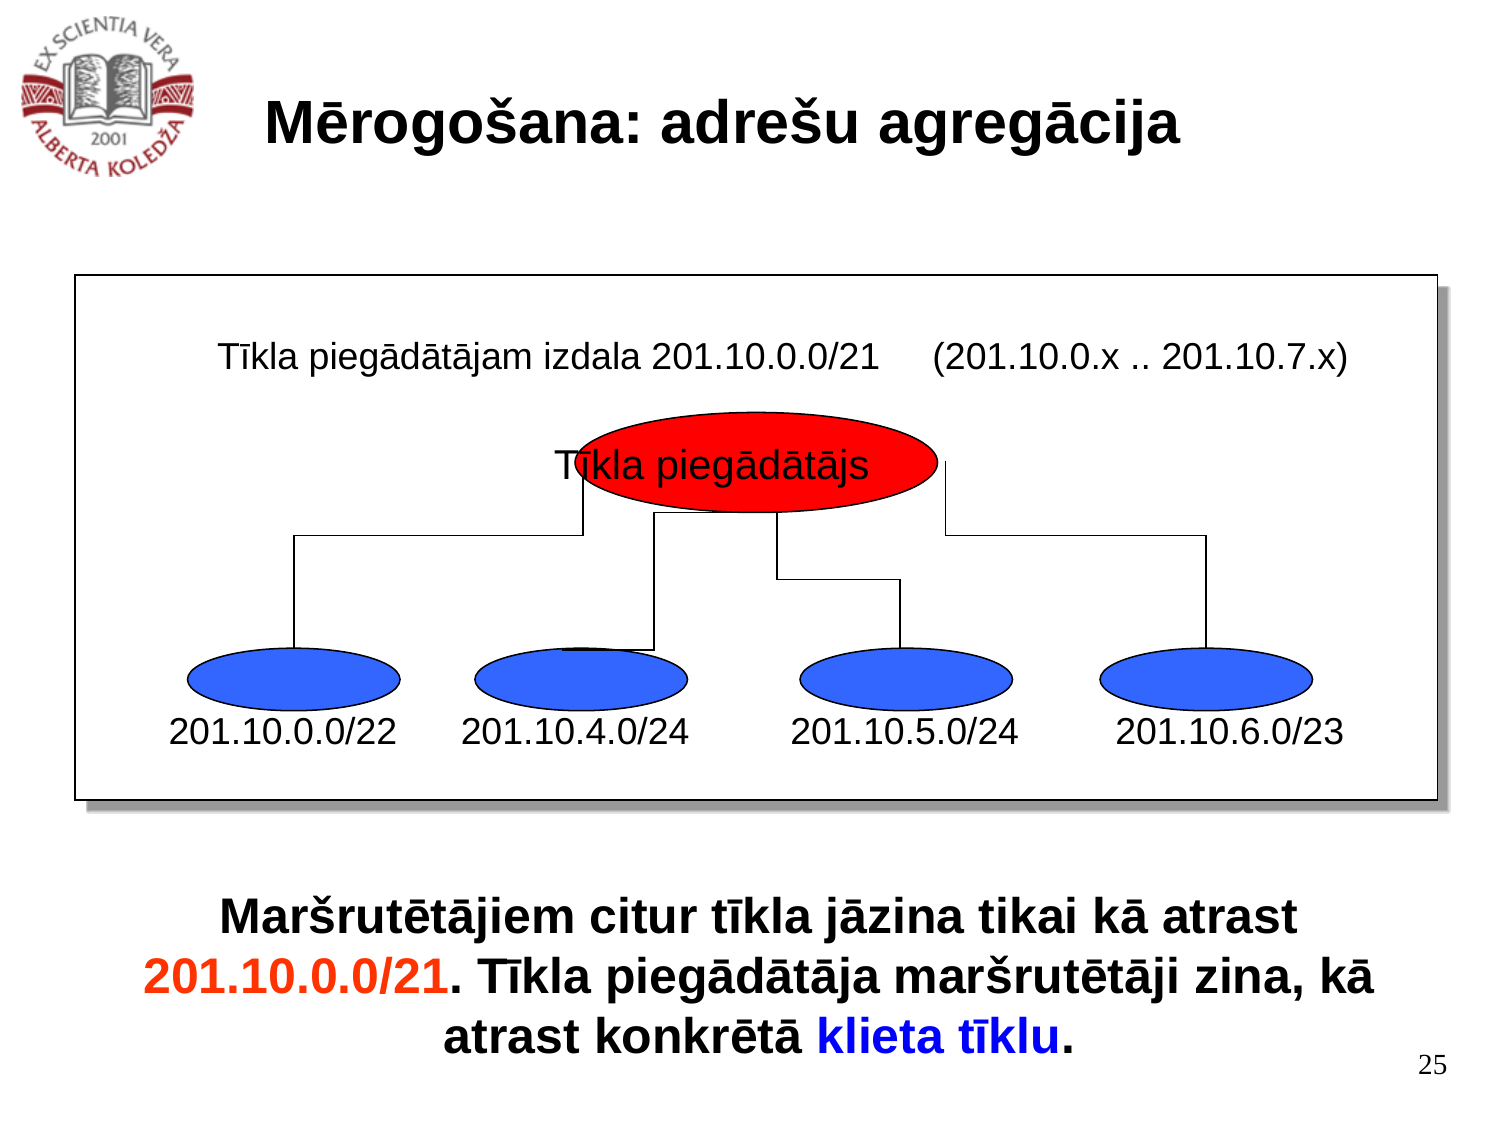

# Mērogošana: adrešu agregācija
Tīkla piegādātājam izdala 201.10.0.0/21 (201.10.0.x .. 201.10.7.x)
Tīkla piegādātājs
201.10.0.0/22
201.10.4.0/24
201.10.5.0/24
201.10.6.0/23
Maršrutētājiem citur tīkla jāzina tikai kā atrast 201.10.0.0/21. Tīkla piegādātāja maršrutētāji zina, kā atrast konkrētā klieta tīklu.